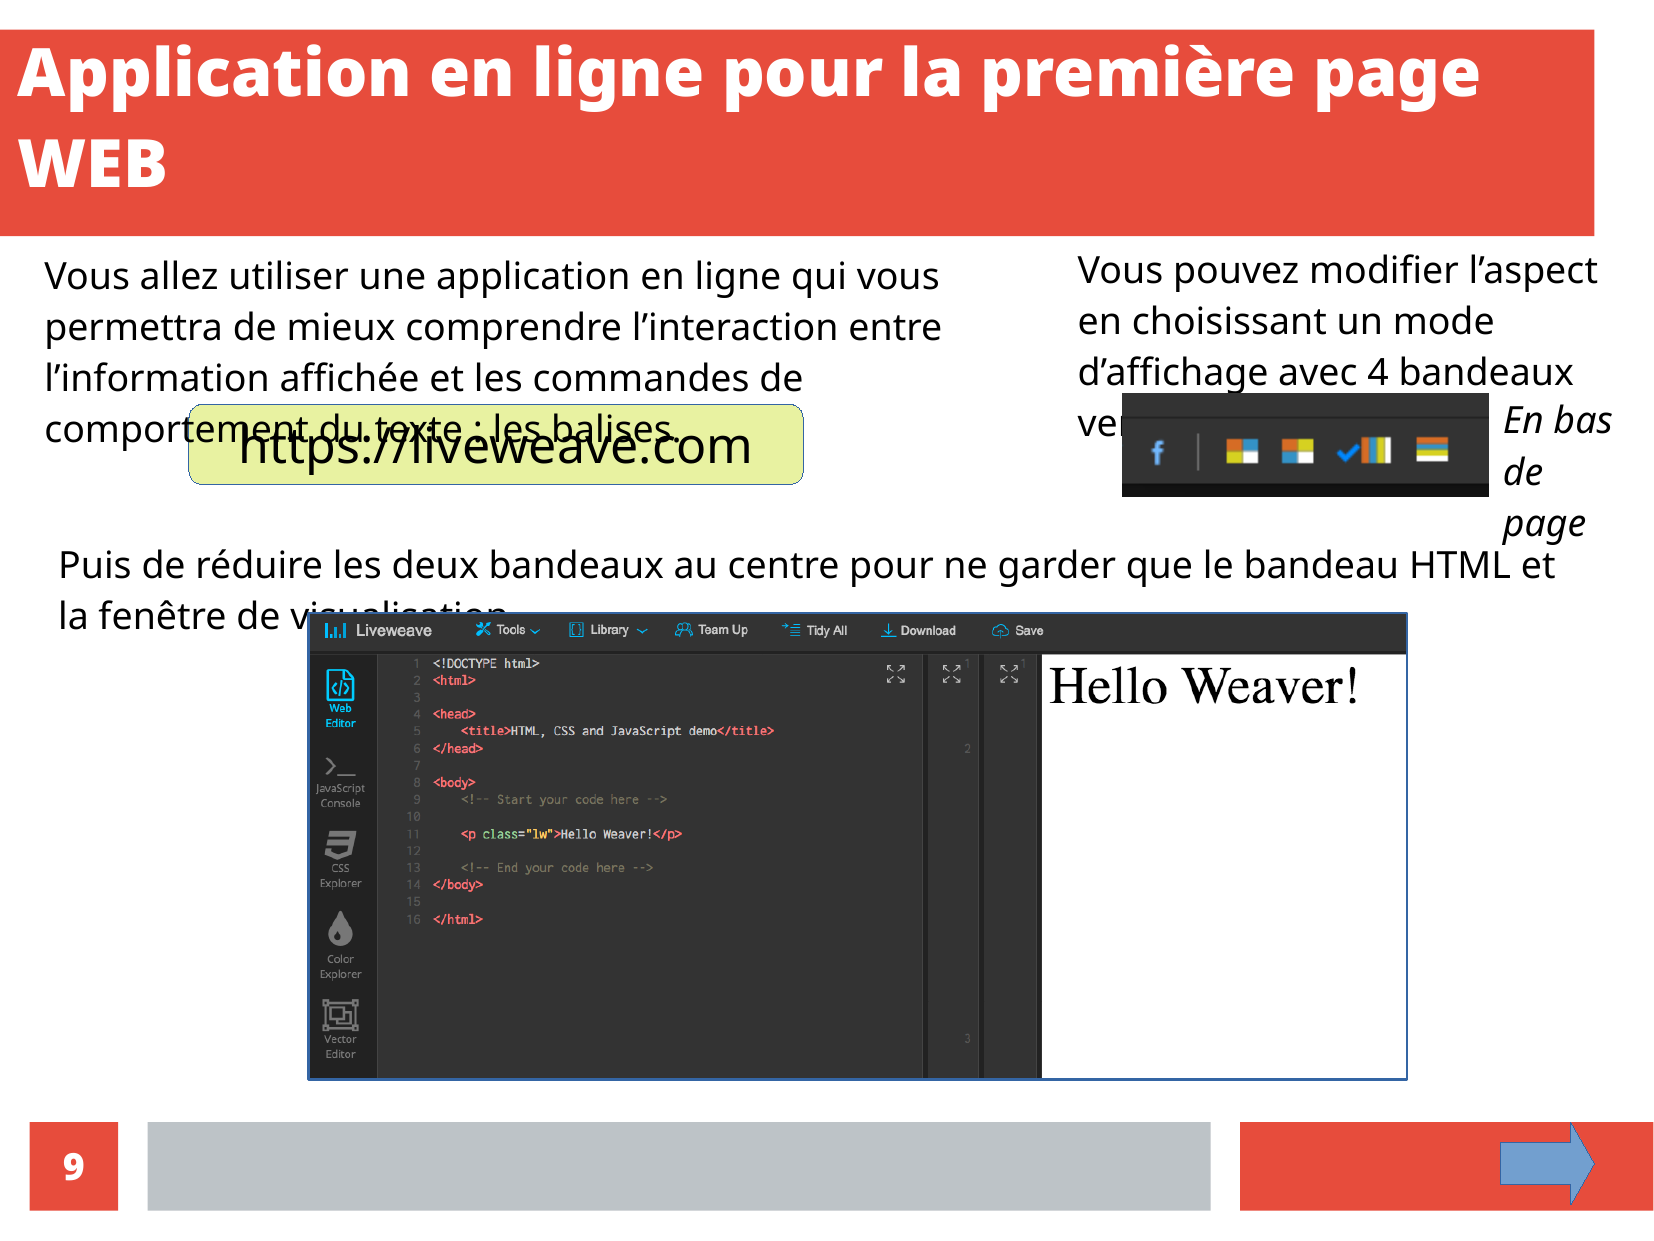

# Application en ligne pour la première page WEB
Vous pouvez modifier l’aspect en choisissant un mode d’affichage avec 4 bandeaux verticaux :
Vous allez utiliser une application en ligne qui vous permettra de mieux comprendre l’interaction entre l’information affichée et les commandes de comportement du texte : les balises.
En bas de page
https://liveweave.com
Puis de réduire les deux bandeaux au centre pour ne garder que le bandeau HTML et la fenêtre de visualisation.
9